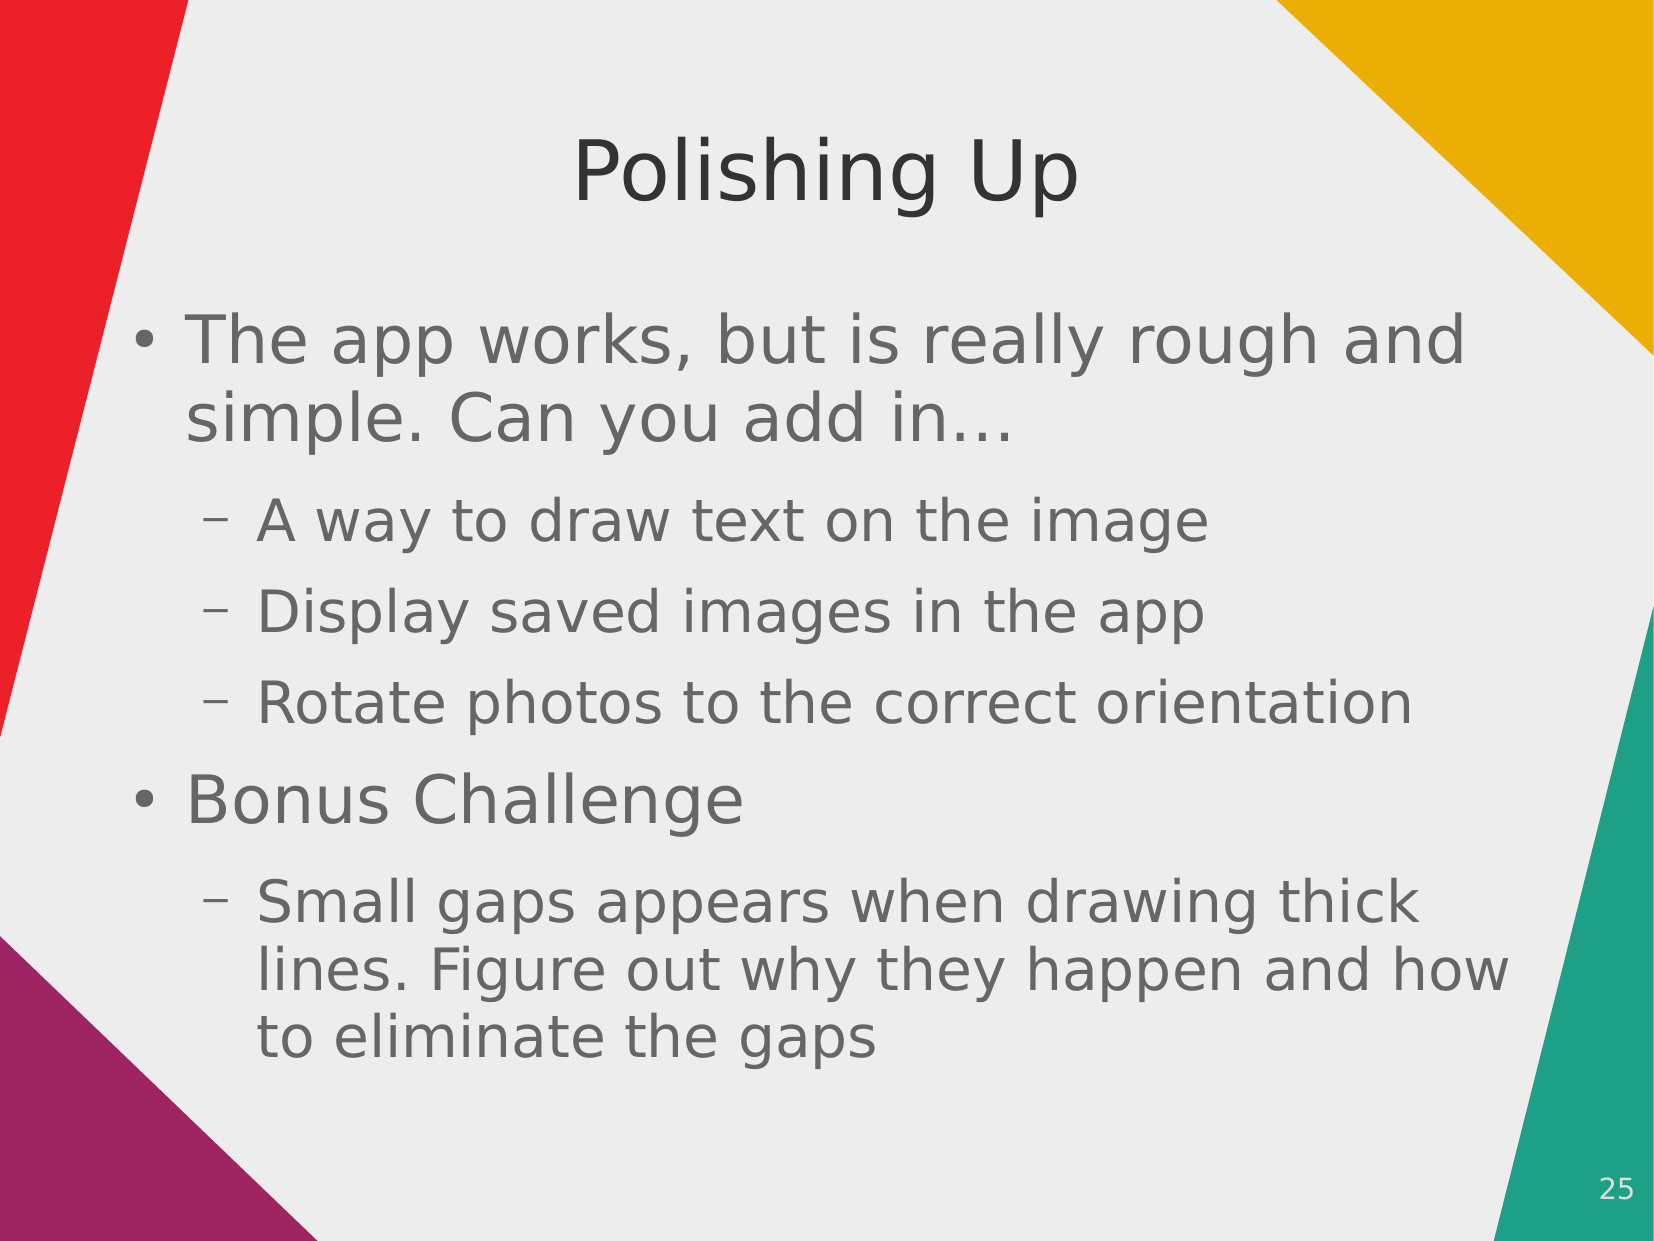

# Polishing Up
The app works, but is really rough and simple. Can you add in…
A way to draw text on the image
Display saved images in the app
Rotate photos to the correct orientation
Bonus Challenge
Small gaps appears when drawing thick lines. Figure out why they happen and how to eliminate the gaps
25